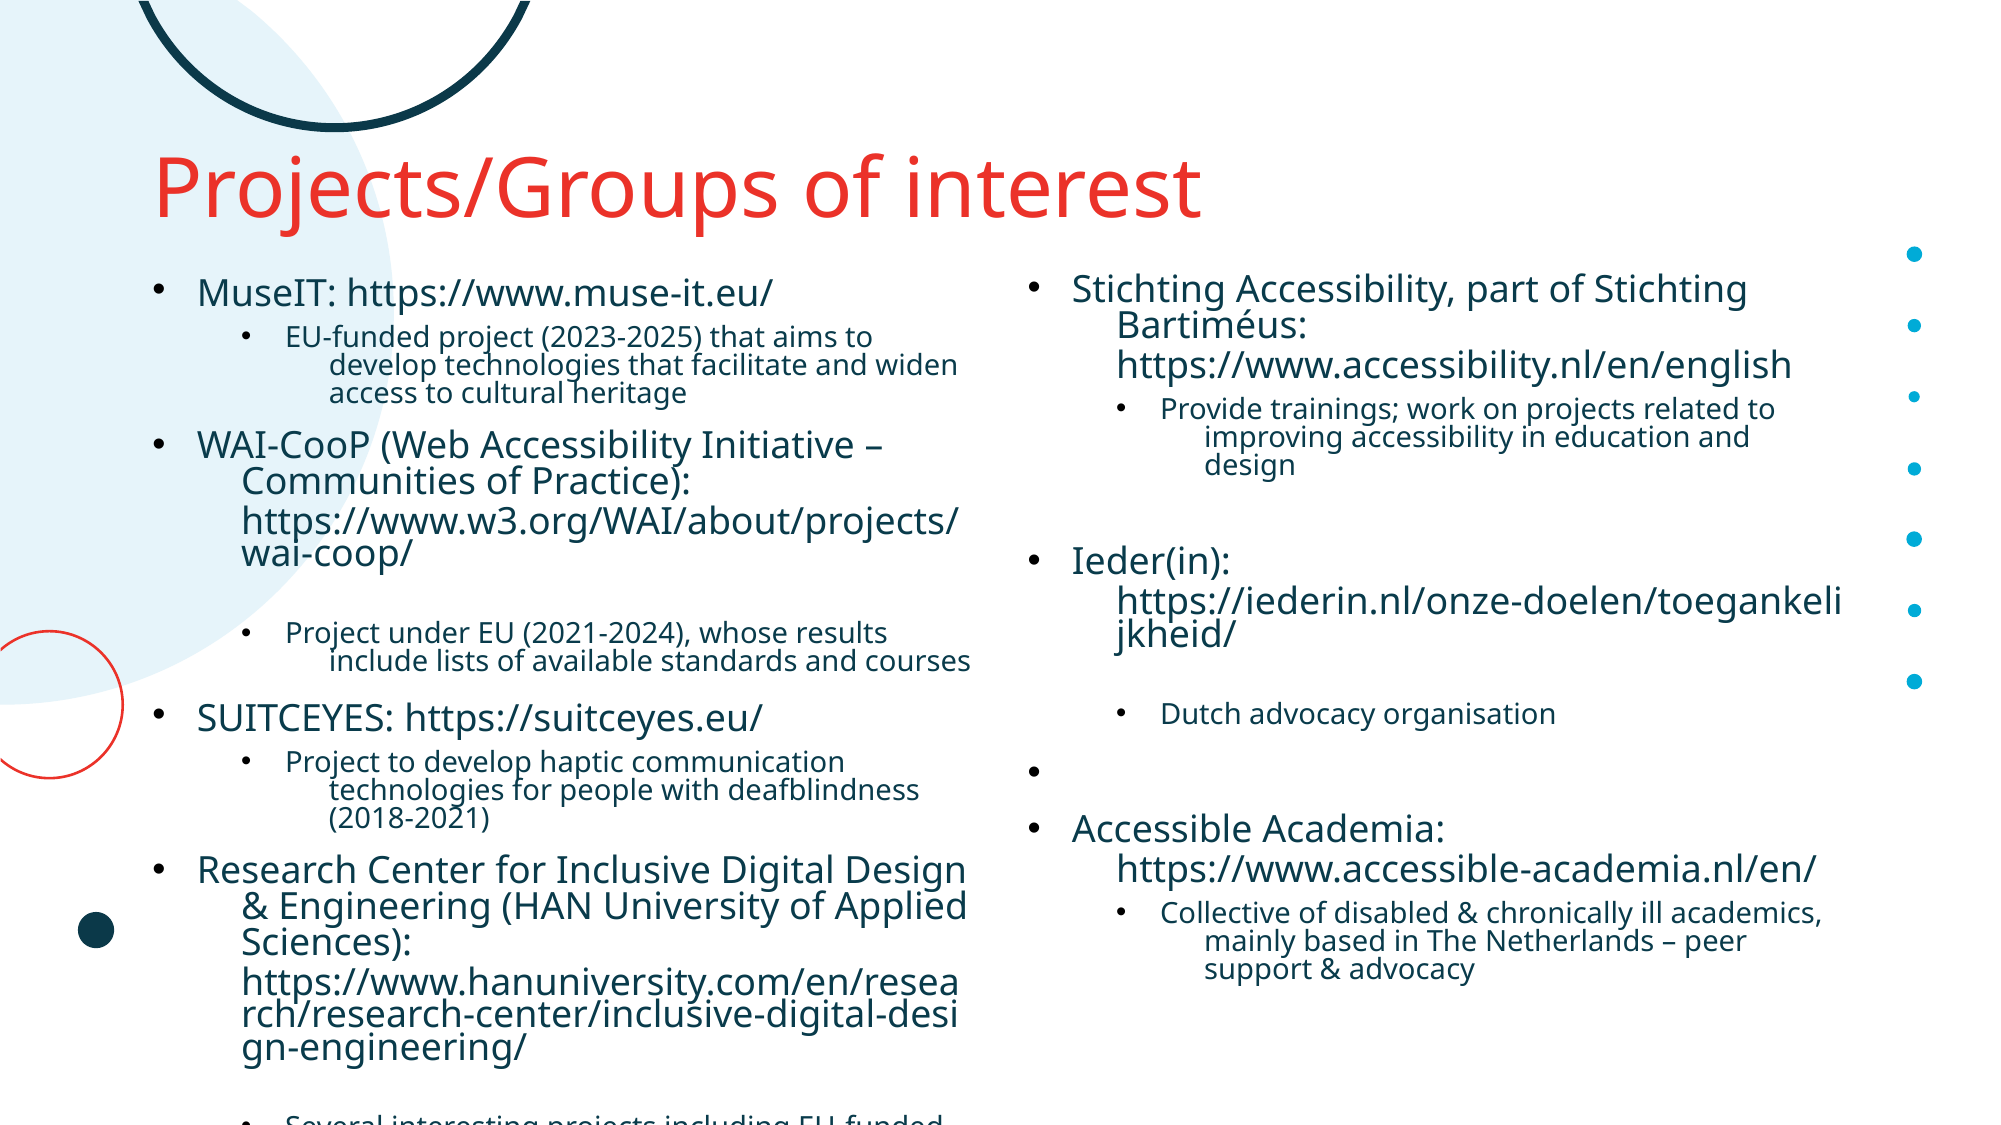

# Projects/Groups of interest
MuseIT: https://www.muse-it.eu/
EU-funded project (2023-2025) that aims to develop technologies that facilitate and widen access to cultural heritage
WAI-CooP (Web Accessibility Initiative – Communities of Practice): https://www.w3.org/WAI/about/projects/wai-coop/
Project under EU (2021-2024), whose results include lists of available standards and courses
SUITCEYES: https://suitceyes.eu/
Project to develop haptic communication technologies for people with deafblindness (2018-2021)
Research Center for Inclusive Digital Design & Engineering (HAN University of Applied Sciences): https://www.hanuniversity.com/en/research/research-center/inclusive-digital-design-engineering/
Several interesting projects including EU-funded projects and tools for web accessibility
Stichting Accessibility, part of Stichting Bartiméus: https://www.accessibility.nl/en/english
Provide trainings; work on projects related to improving accessibility in education and design
Ieder(in): https://iederin.nl/onze-doelen/toegankelijkheid/
Dutch advocacy organisation
Accessible Academia: https://www.accessible-academia.nl/en/
Collective of disabled & chronically ill academics, mainly based in The Netherlands – peer support & advocacy